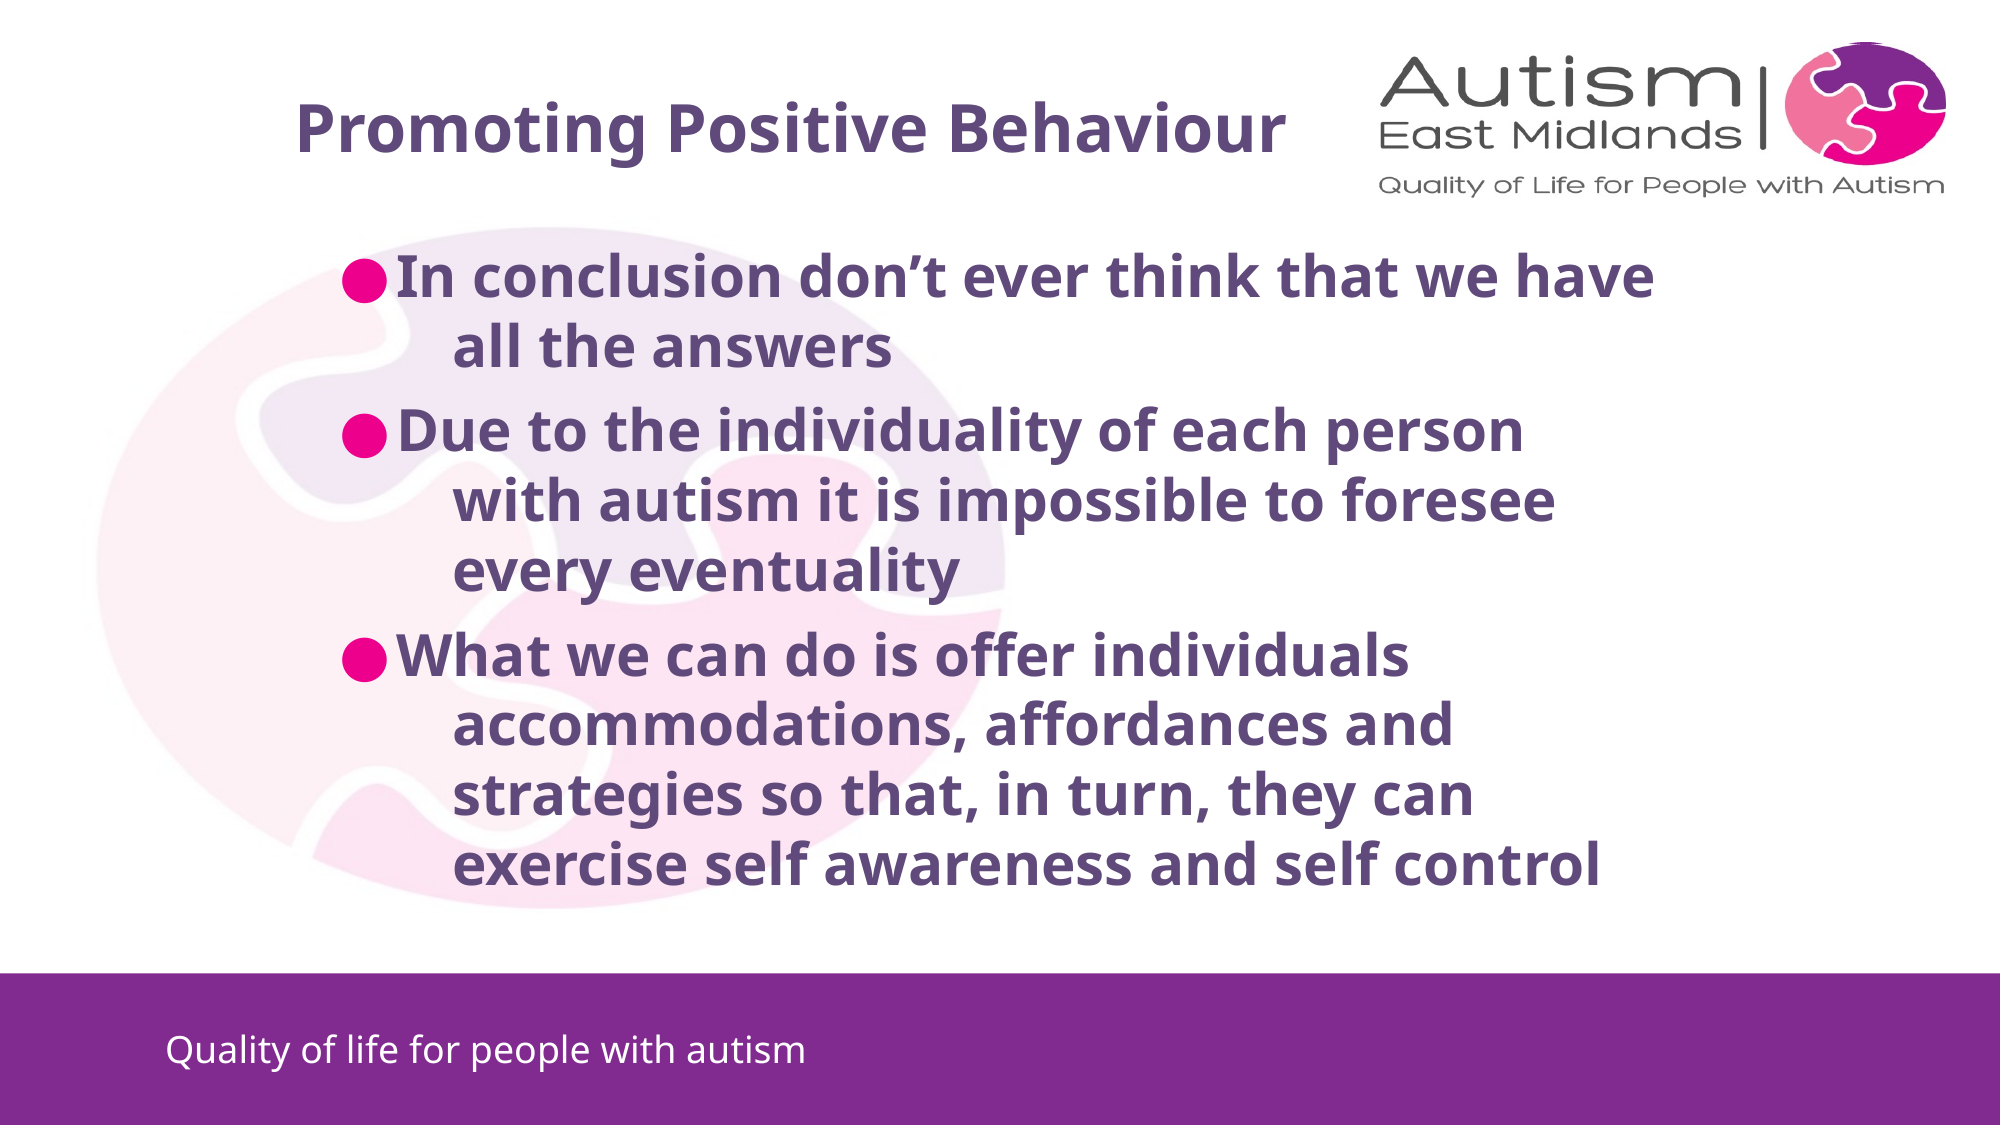

# Promoting Positive Behaviour
In conclusion don’t ever think that we have all the answers
Due to the individuality of each person with autism it is impossible to foresee every eventuality
What we can do is offer individuals accommodations, affordances and strategies so that, in turn, they can exercise self awareness and self control